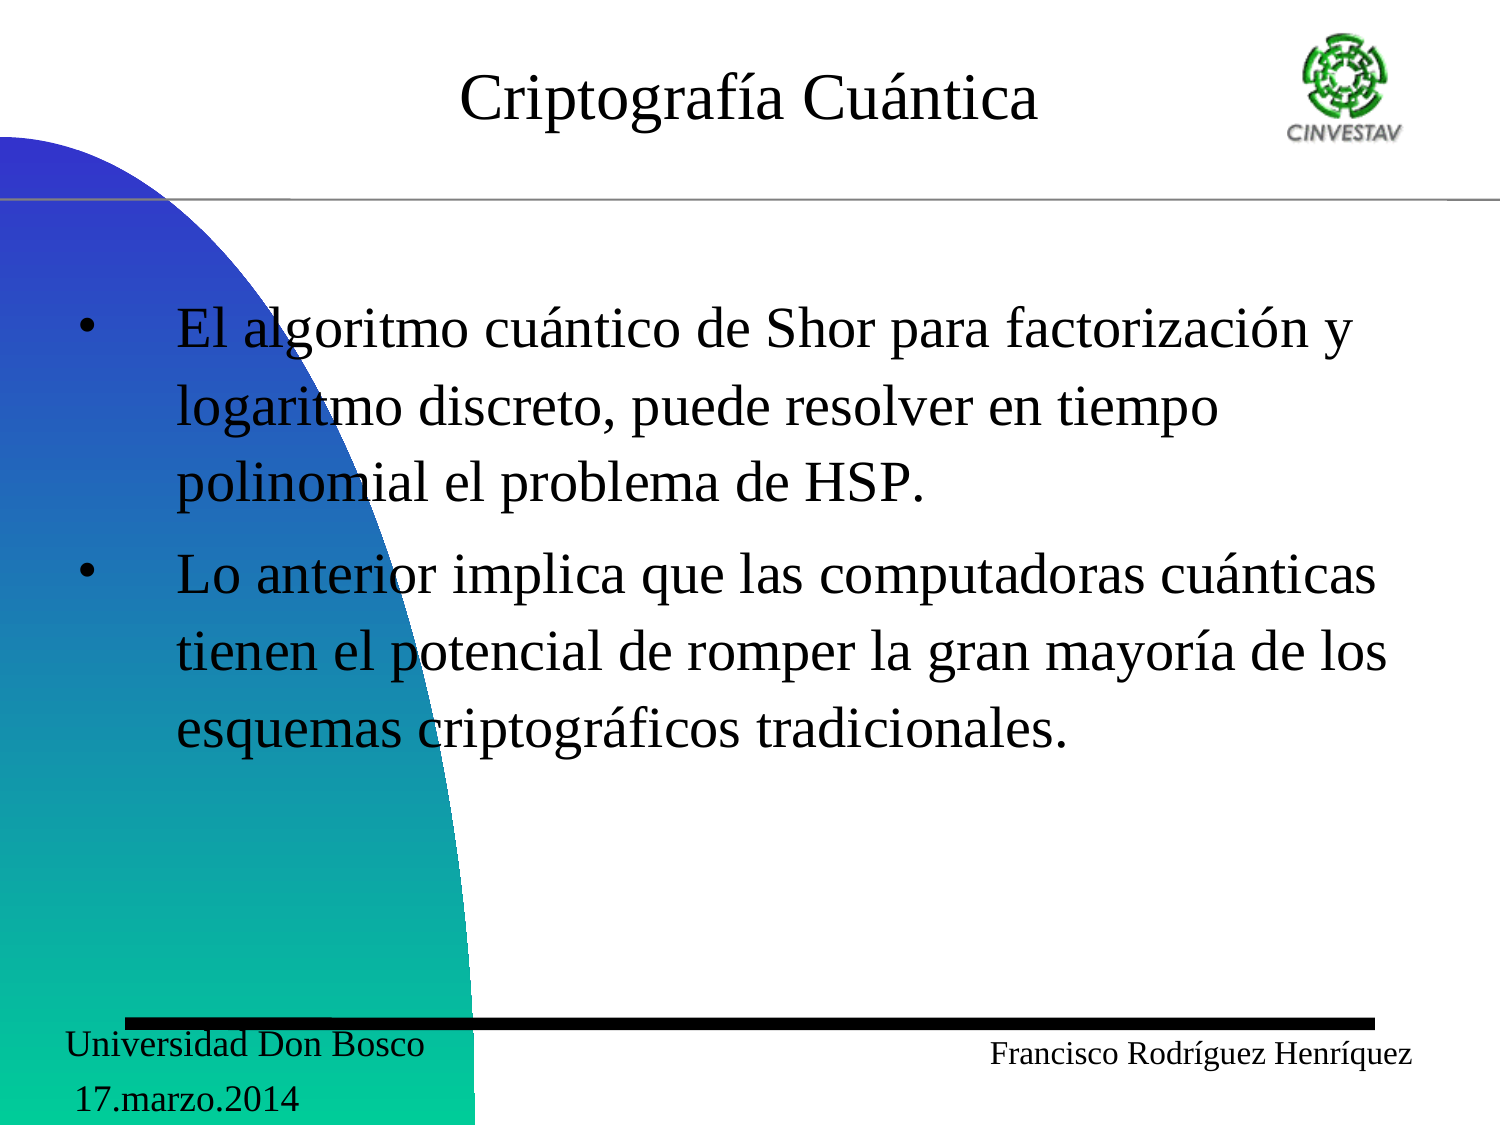

Criptografía Cuántica
El algoritmo cuántico de Shor para factorización y logaritmo discreto, puede resolver en tiempo polinomial el problema de HSP.
Lo anterior implica que las computadoras cuánticas tienen el potencial de romper la gran mayoría de los esquemas criptográficos tradicionales.